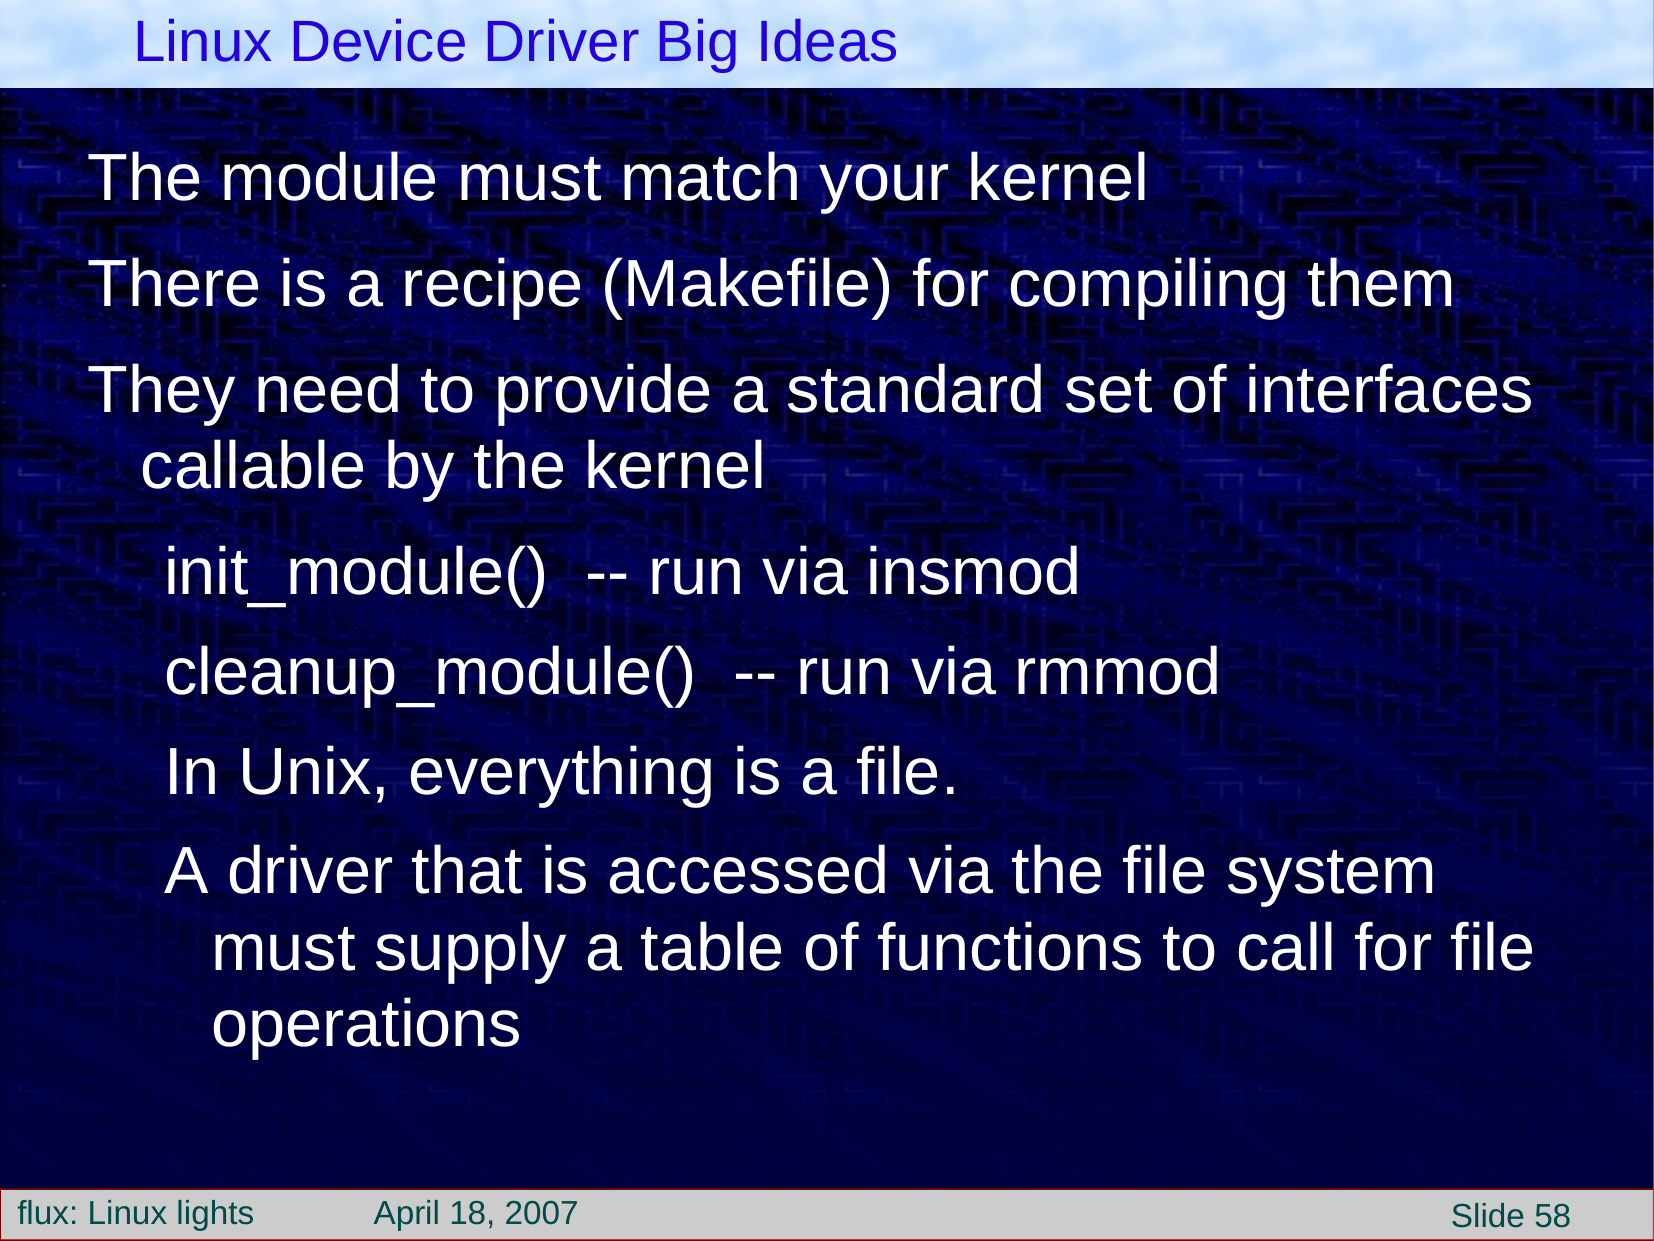

Linux Device Driver Big Ideas
# The module must match your kernel
There is a recipe (Makefile) for compiling them
They need to provide a standard set of interfaces callable by the kernel
init_module() -- run via insmod
cleanup_module() -- run via rmmod
In Unix, everything is a file.
A driver that is accessed via the file system must supply a table of functions to call for file operations
flux: Linux lights	April 18, 2007
Slide